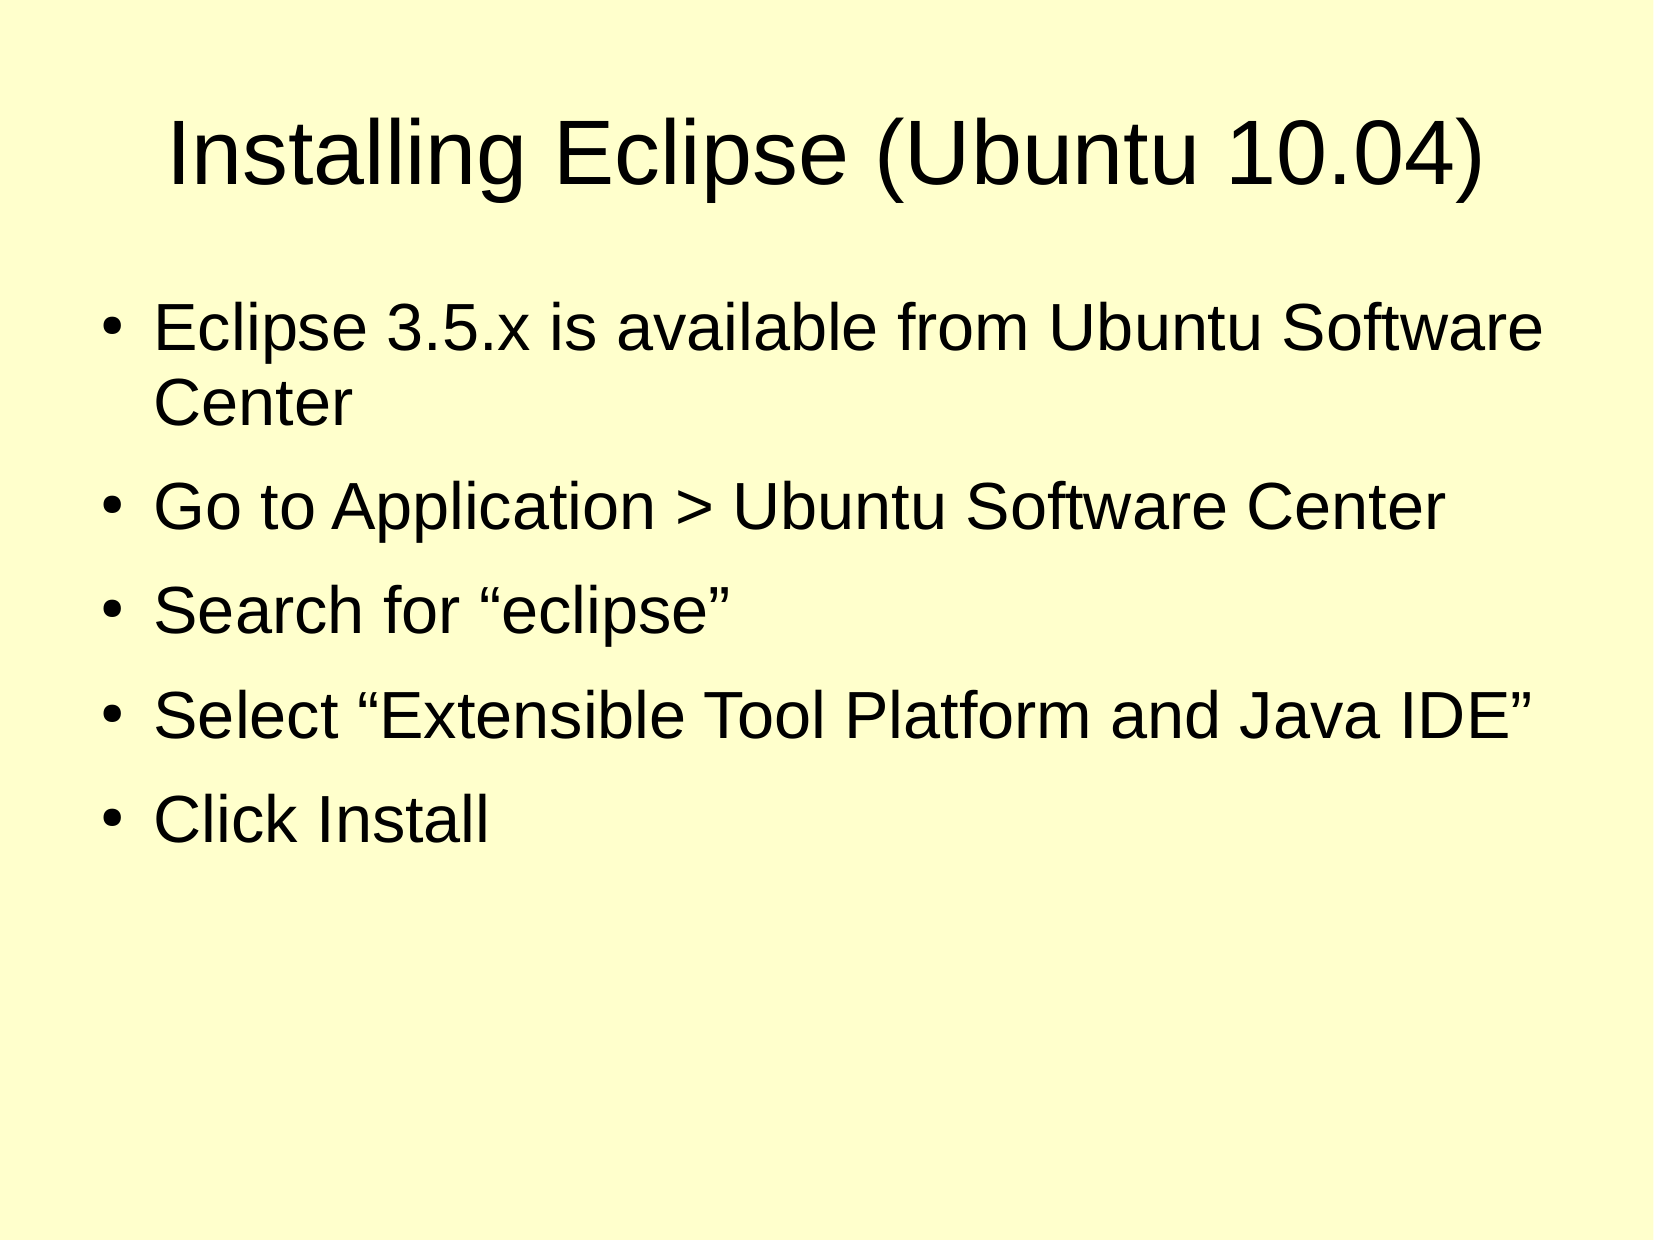

# Installing Eclipse (Ubuntu 10.04)
Eclipse 3.5.x is available from Ubuntu Software Center
Go to Application > Ubuntu Software Center
Search for “eclipse”
Select “Extensible Tool Platform and Java IDE”
Click Install